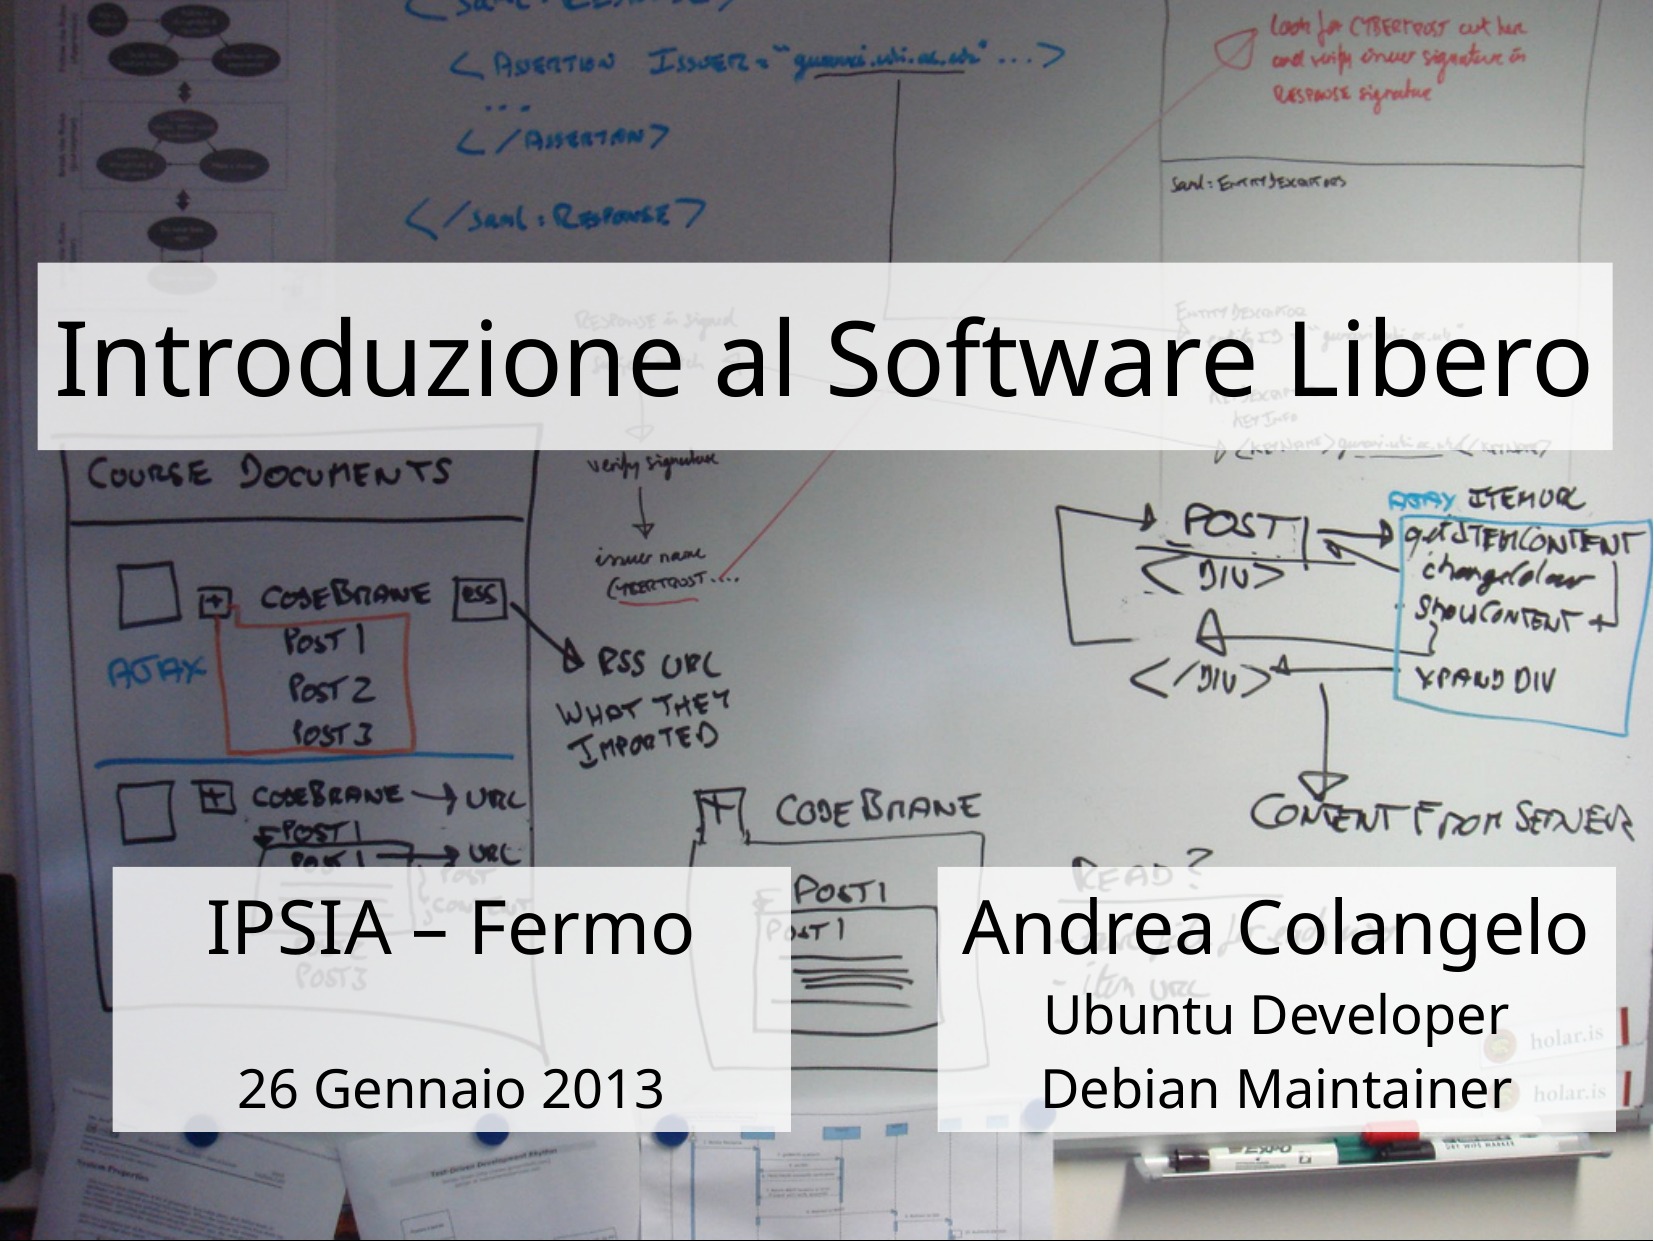

Introduzione al Software Libero
IPSIA – Fermo
26 Gennaio 2013
Andrea Colangelo
Ubuntu Developer
Debian Maintainer